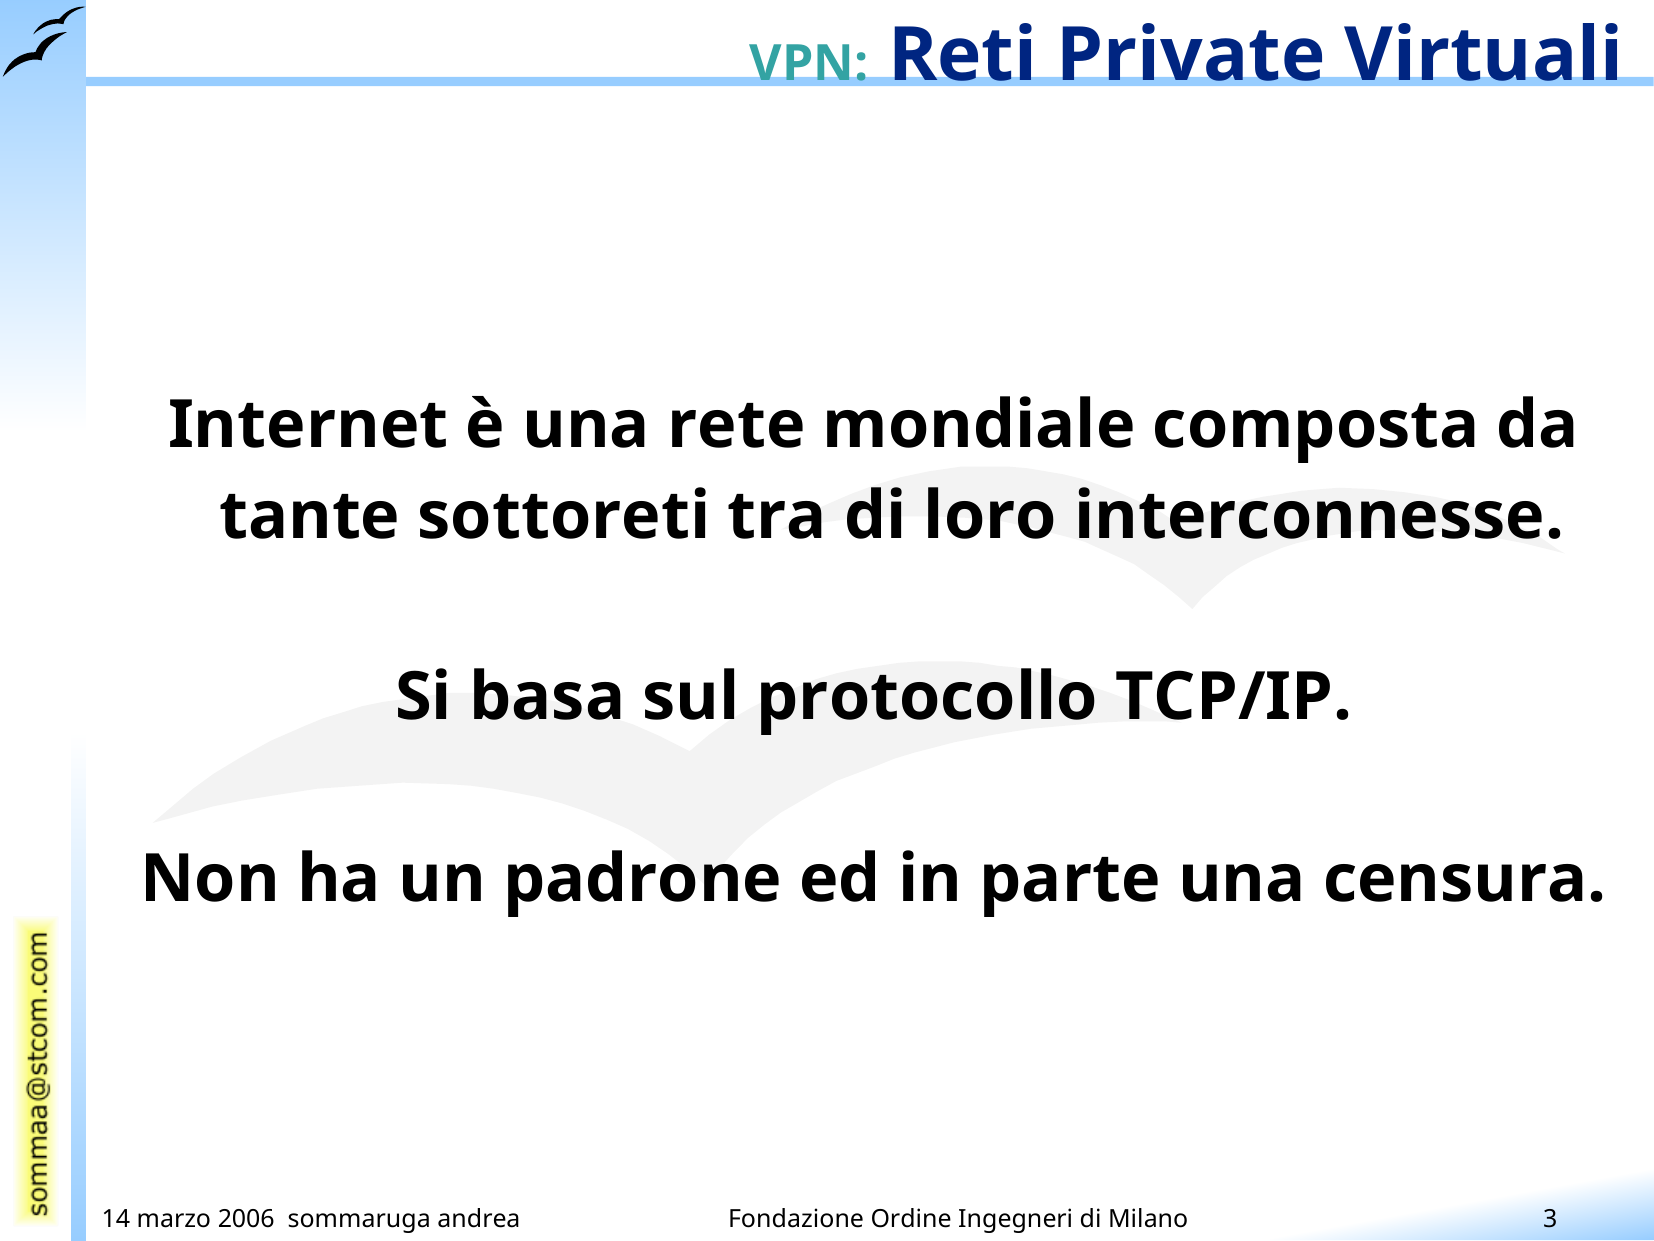

# VPN: Reti Private Virtuali
Internet è una rete mondiale composta da tante sottoreti tra di loro interconnesse.
Si basa sul protocollo TCP/IP.
Non ha un padrone ed in parte una censura.